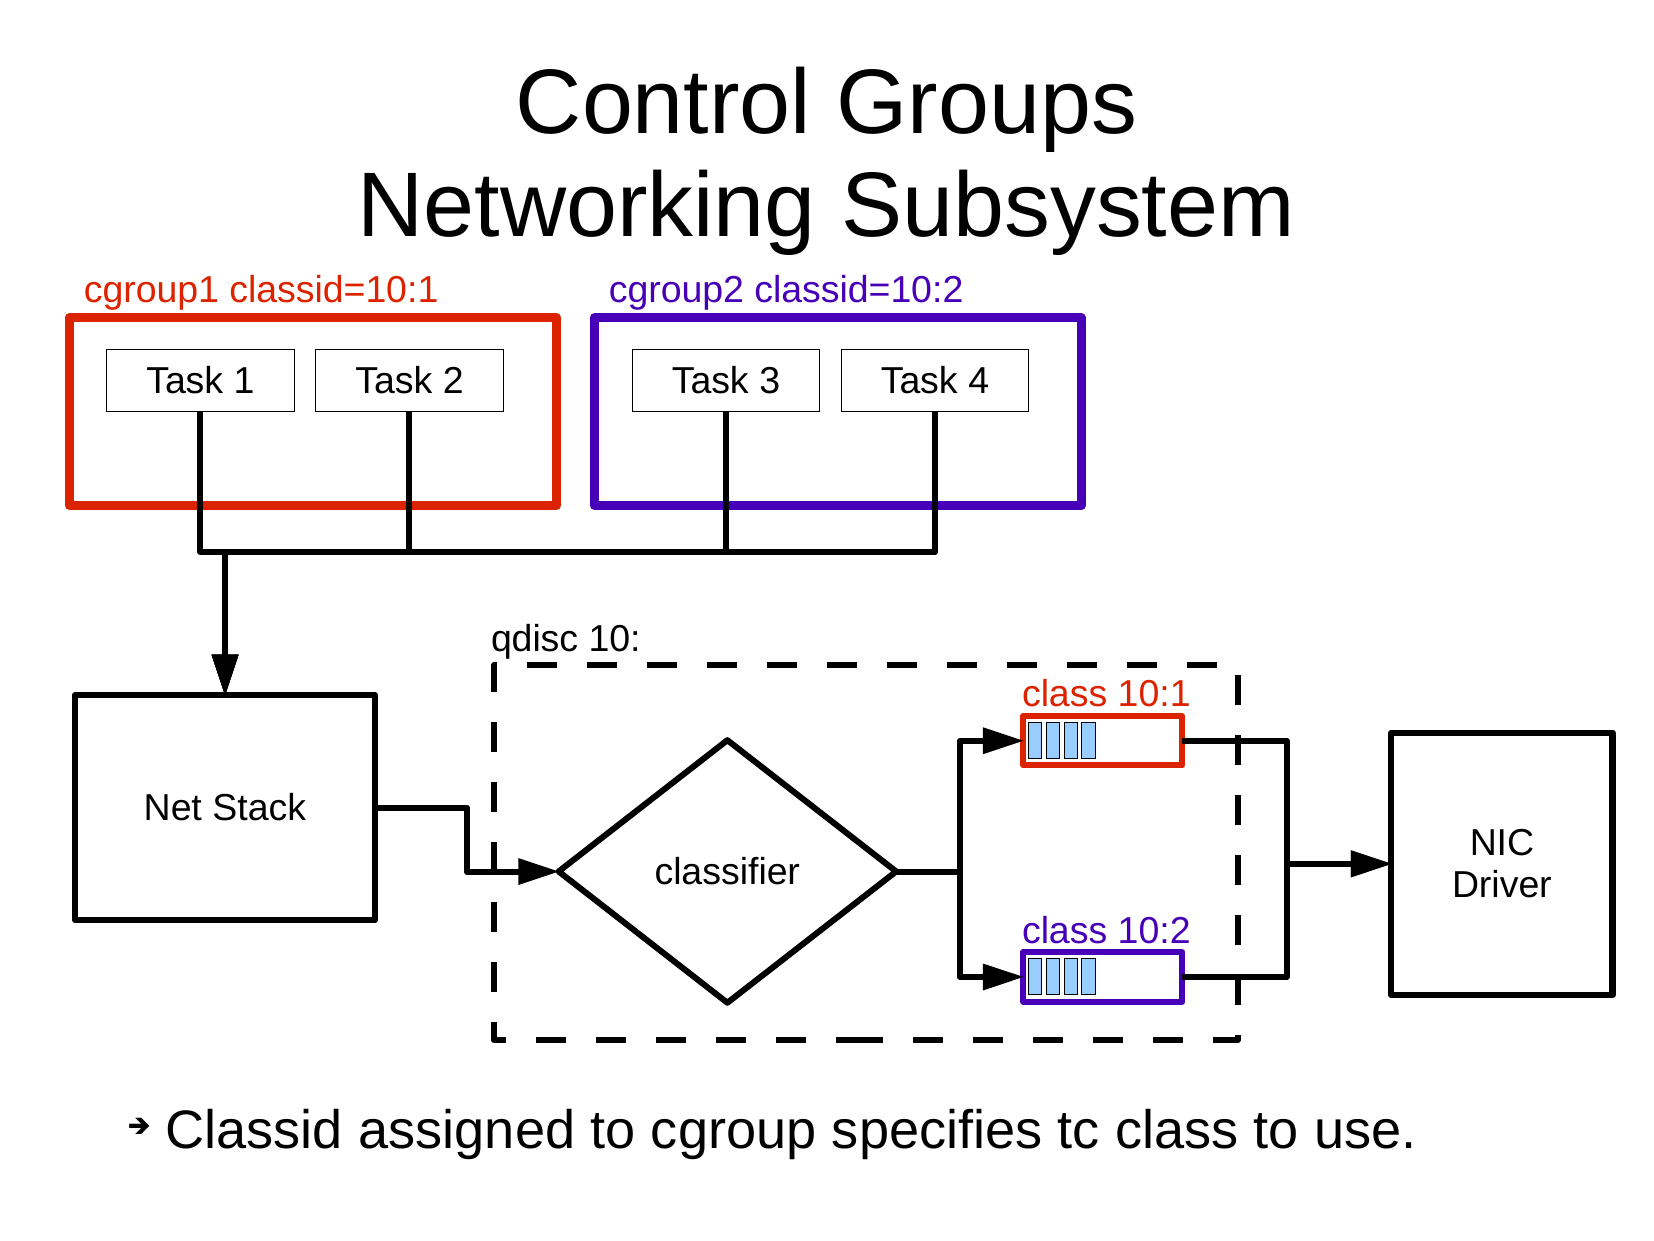

# Control Groups Networking Subsystem
cgroup1 classid=10:1
cgroup2 classid=10:2
Task 1
Task 2
Task 3
Task 4
qdisc 10:
class 10:1
Net Stack
NIC
Driver
classifier
class 10:2
 Classid assigned to cgroup specifies tc class to use.